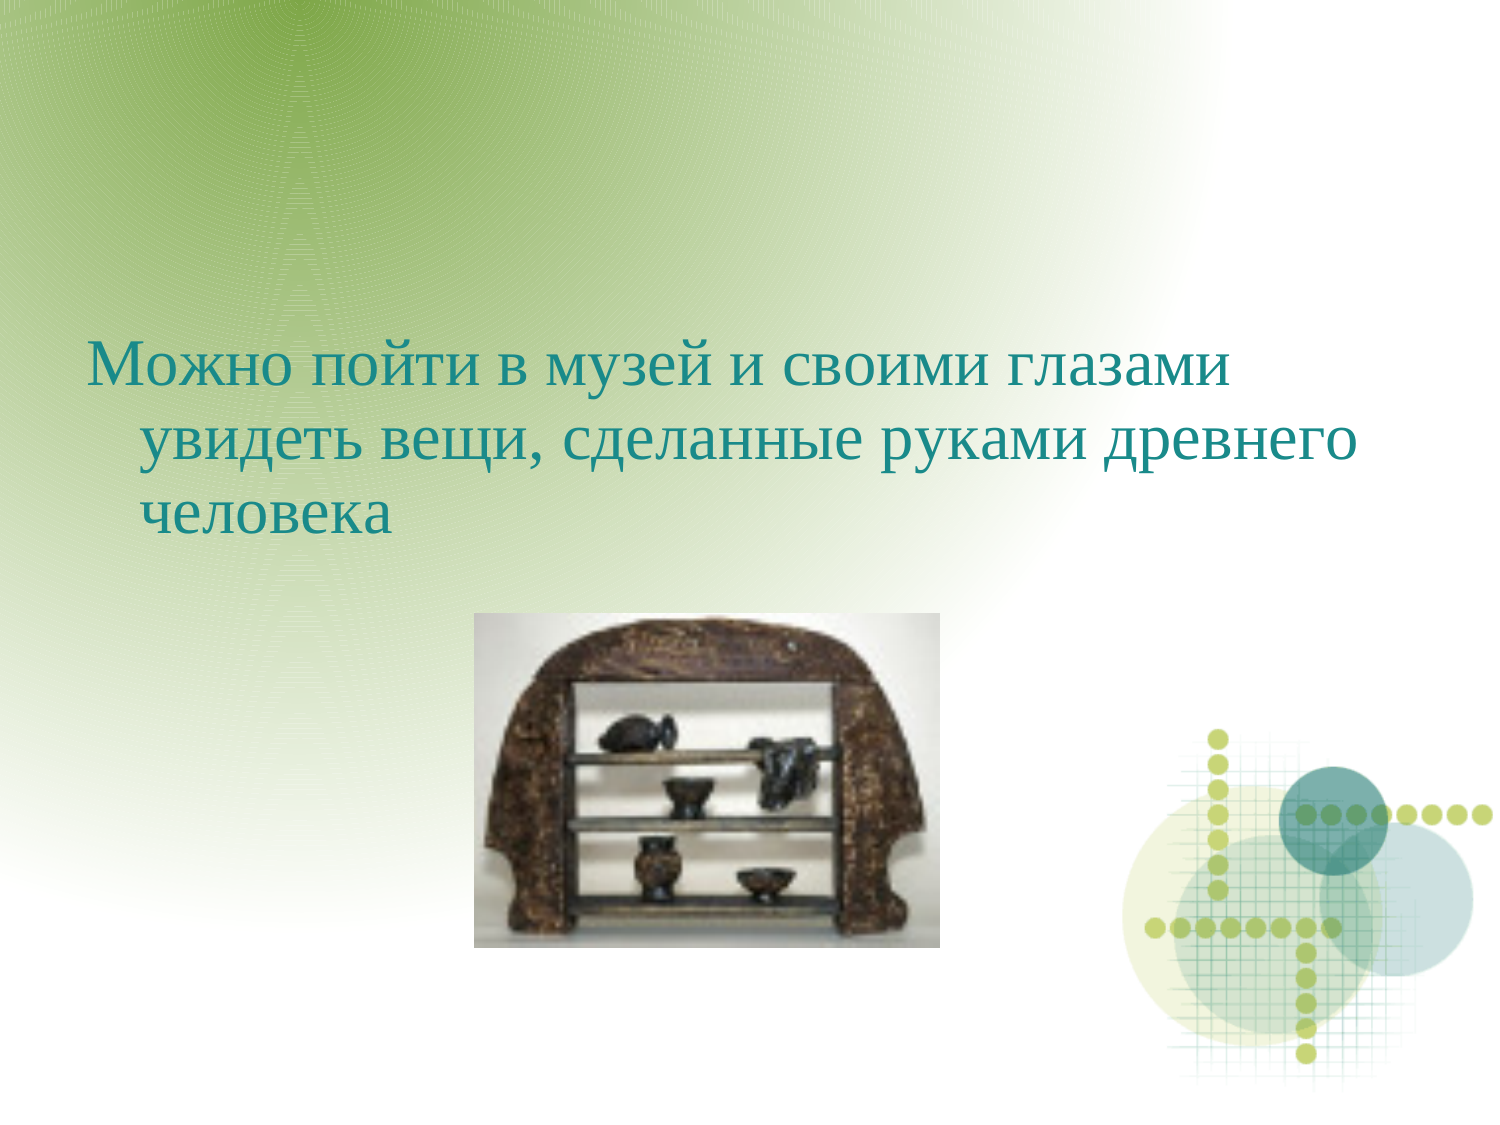

# Можно пойти в музей и своими глазами увидеть вещи, сделанные руками древнего человека